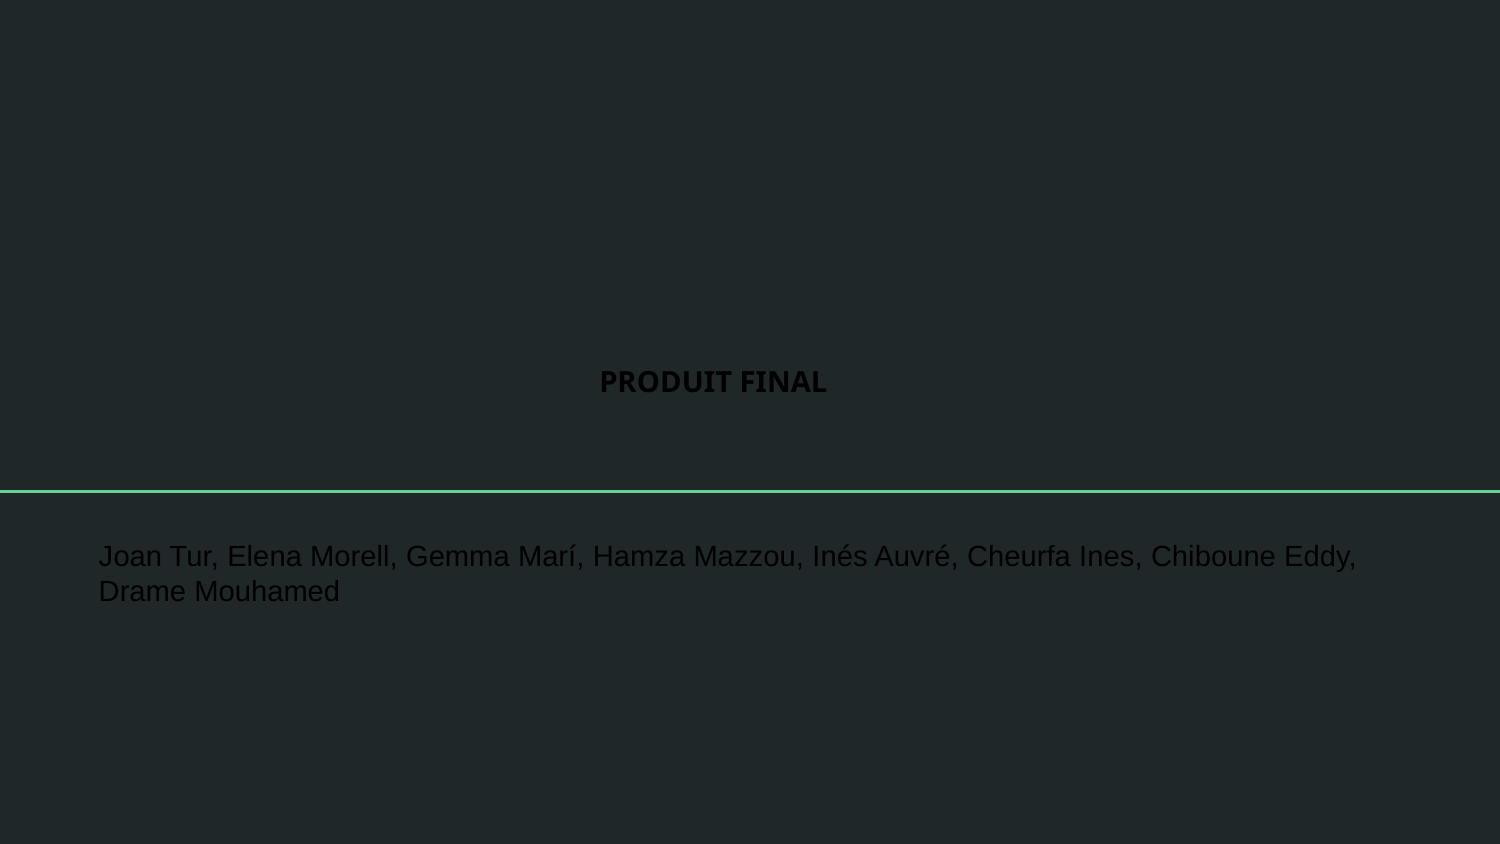

#
PRODUIT FINAL
Joan Tur, Elena Morell, Gemma Marí, Hamza Mazzou, Inés Auvré, Cheurfa Ines, Chiboune Eddy, Drame Mouhamed